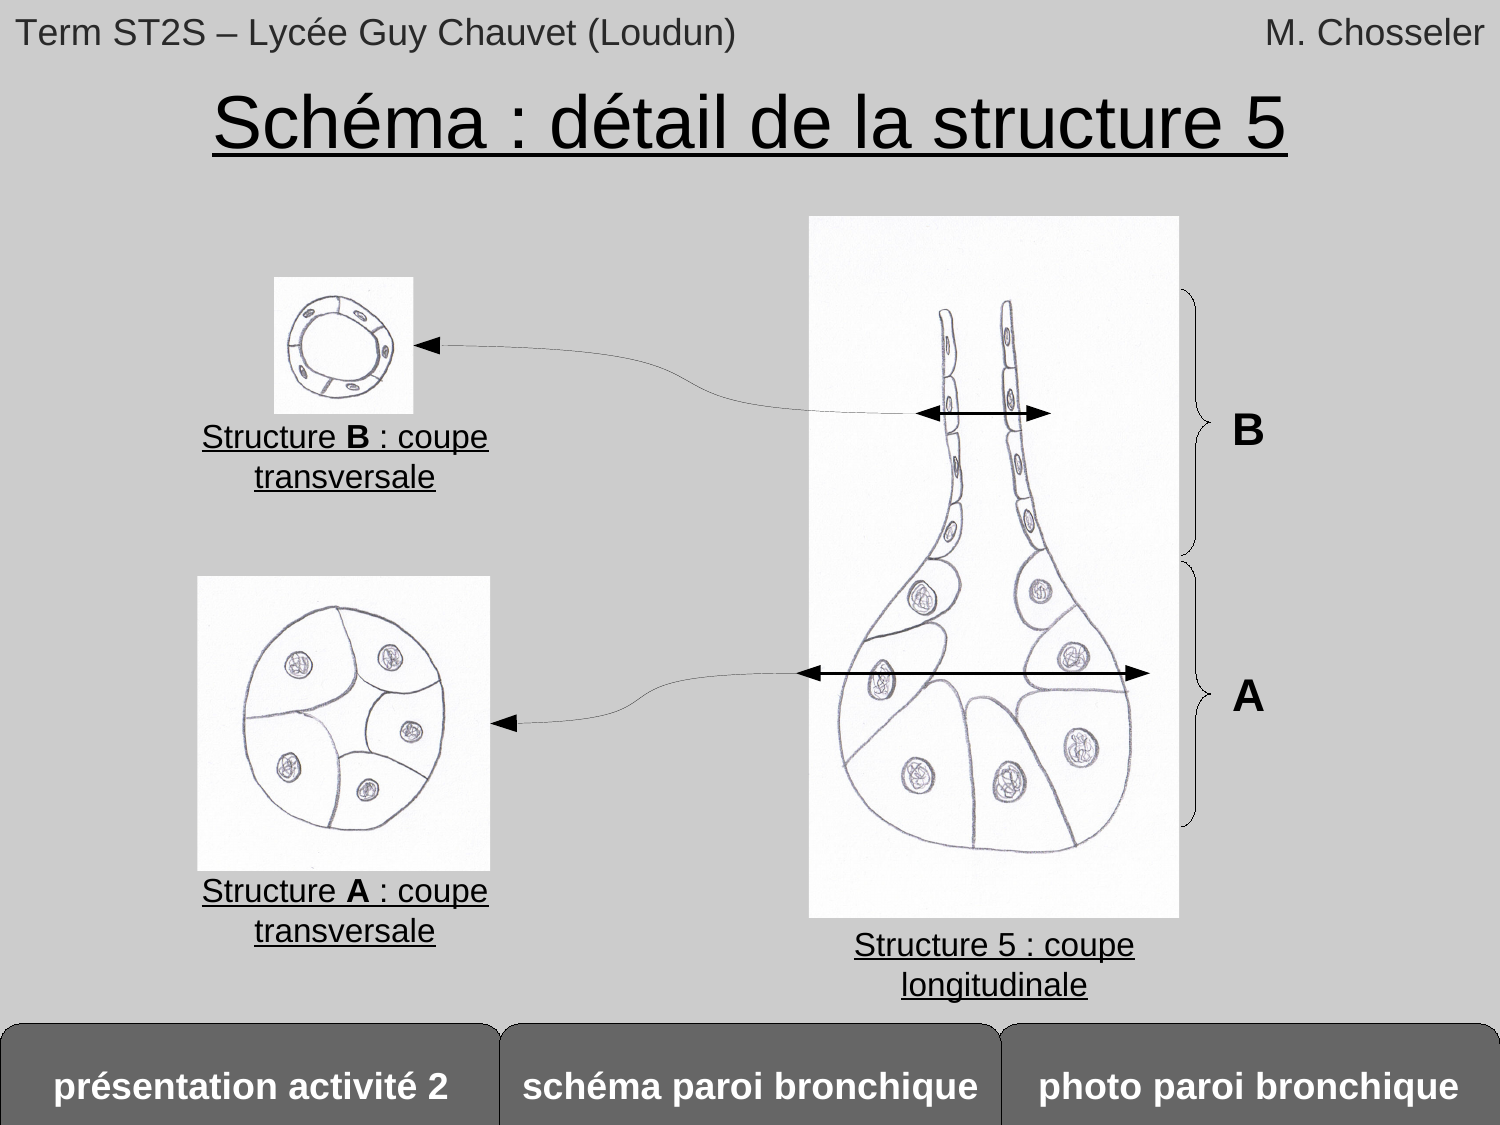

# Schéma : détail de la structure 5
B
Structure B : coupe transversale
A
Structure A : coupe transversale
Structure 5 : coupe longitudinale